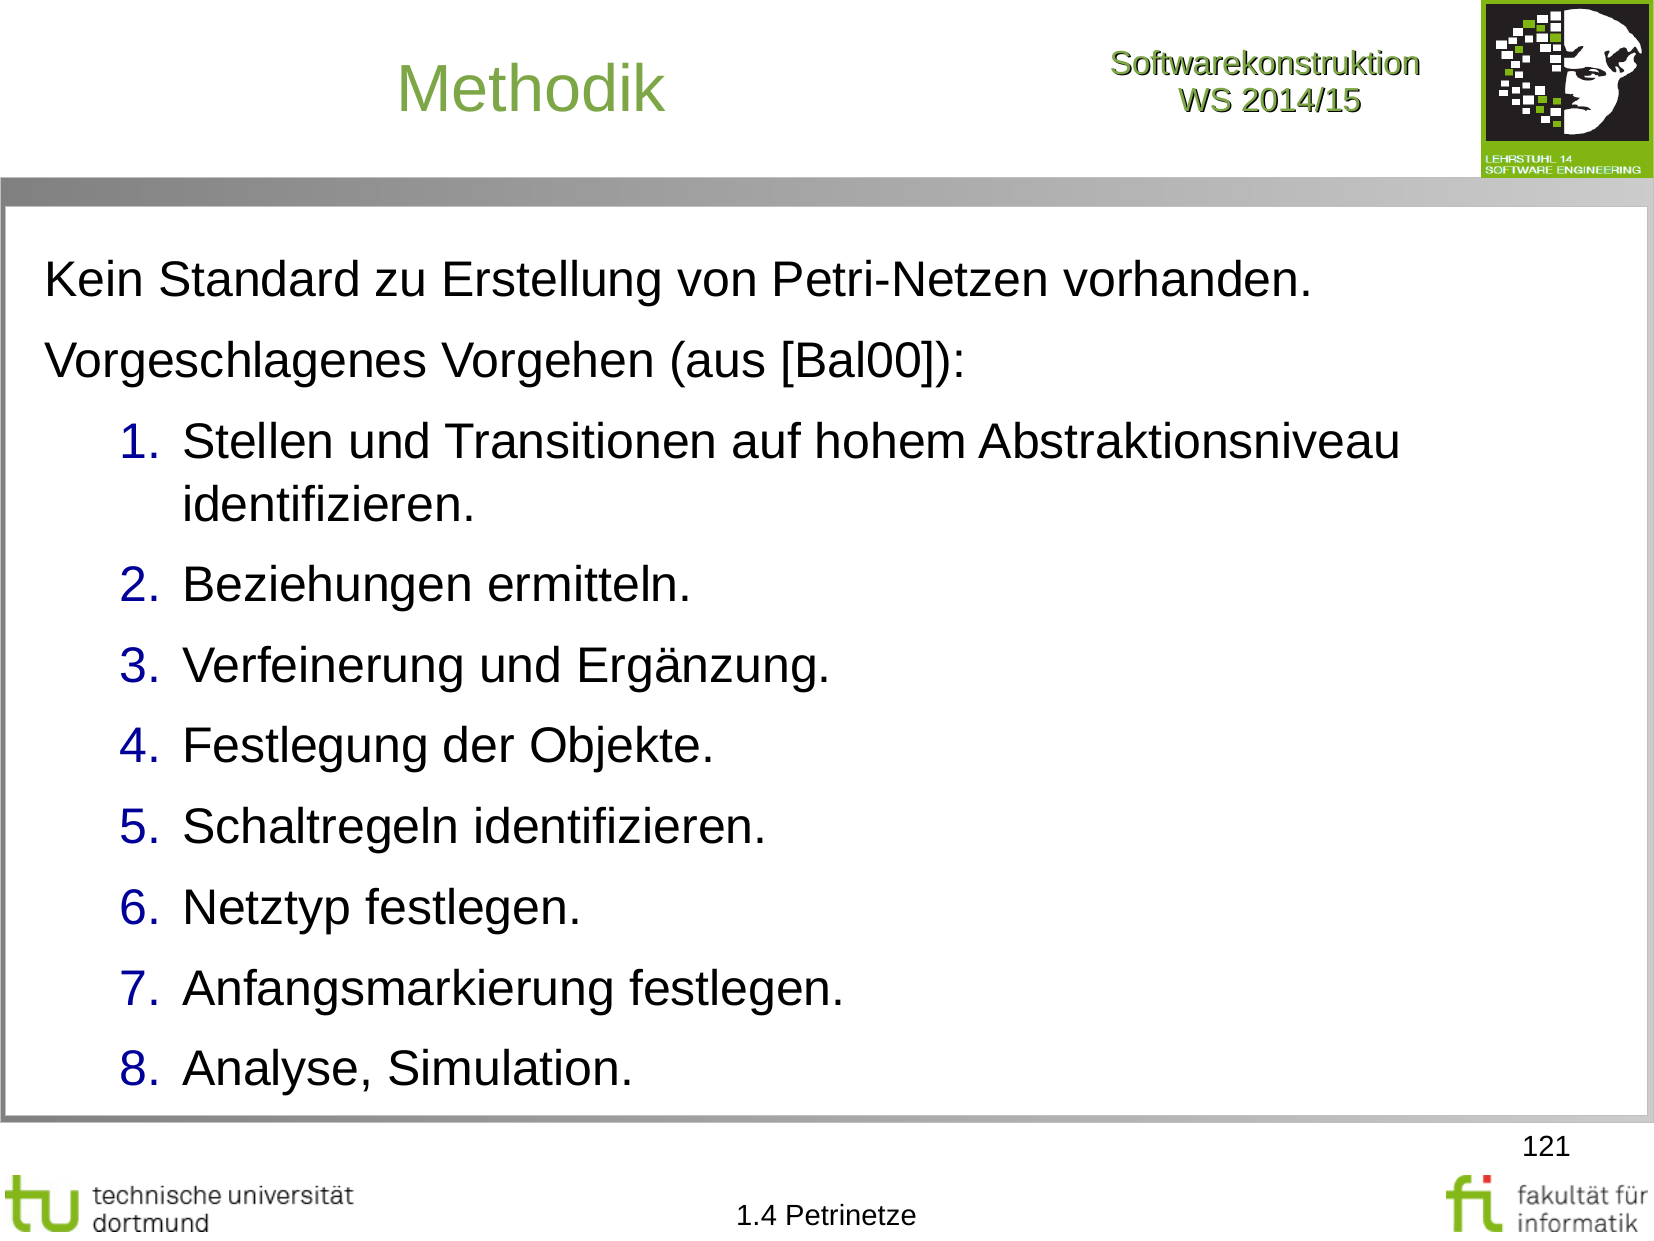

# Methodik
Kein Standard zu Erstellung von Petri-Netzen vorhanden.
Vorgeschlagenes Vorgehen (aus [Bal00]):
Stellen und Transitionen auf hohem Abstraktionsniveau identifizieren.
Beziehungen ermitteln.
Verfeinerung und Ergänzung.
Festlegung der Objekte.
Schaltregeln identifizieren.
Netztyp festlegen.
Anfangsmarkierung festlegen.
Analyse, Simulation.
121
1.4 Petrinetze